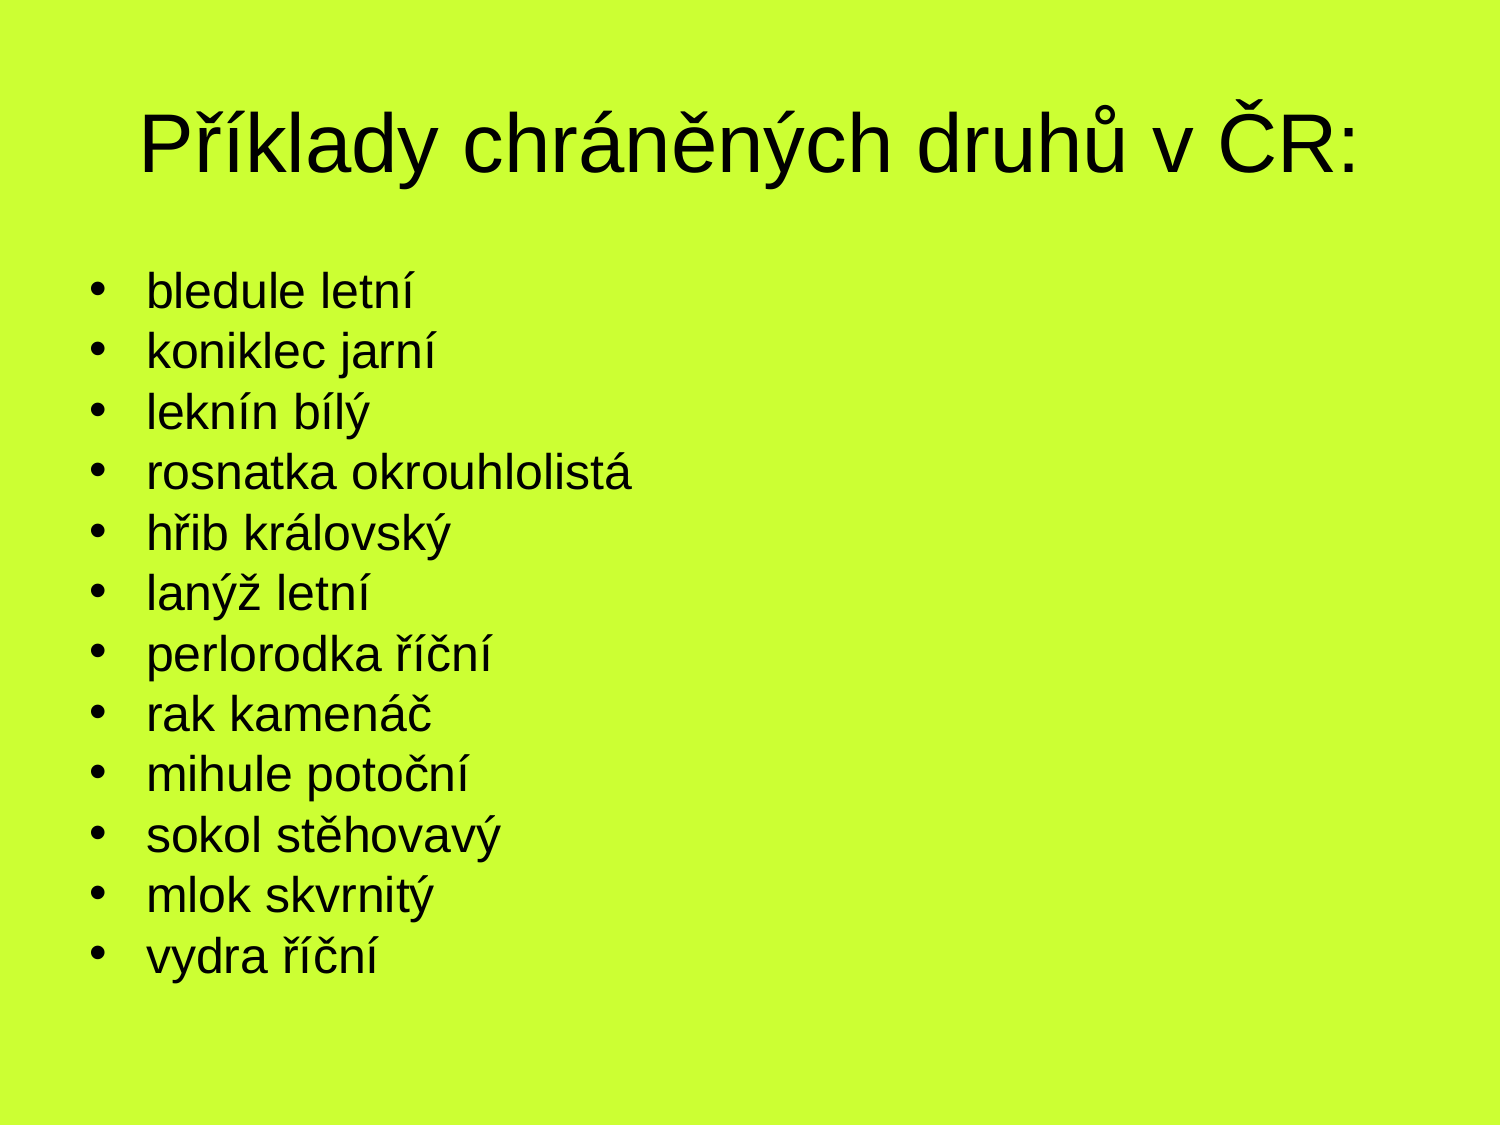

# Příklady chráněných druhů v ČR:
bledule letní
koniklec jarní
leknín bílý
rosnatka okrouhlolistá
hřib královský
lanýž letní
perlorodka říční
rak kamenáč
mihule potoční
sokol stěhovavý
mlok skvrnitý
vydra říční